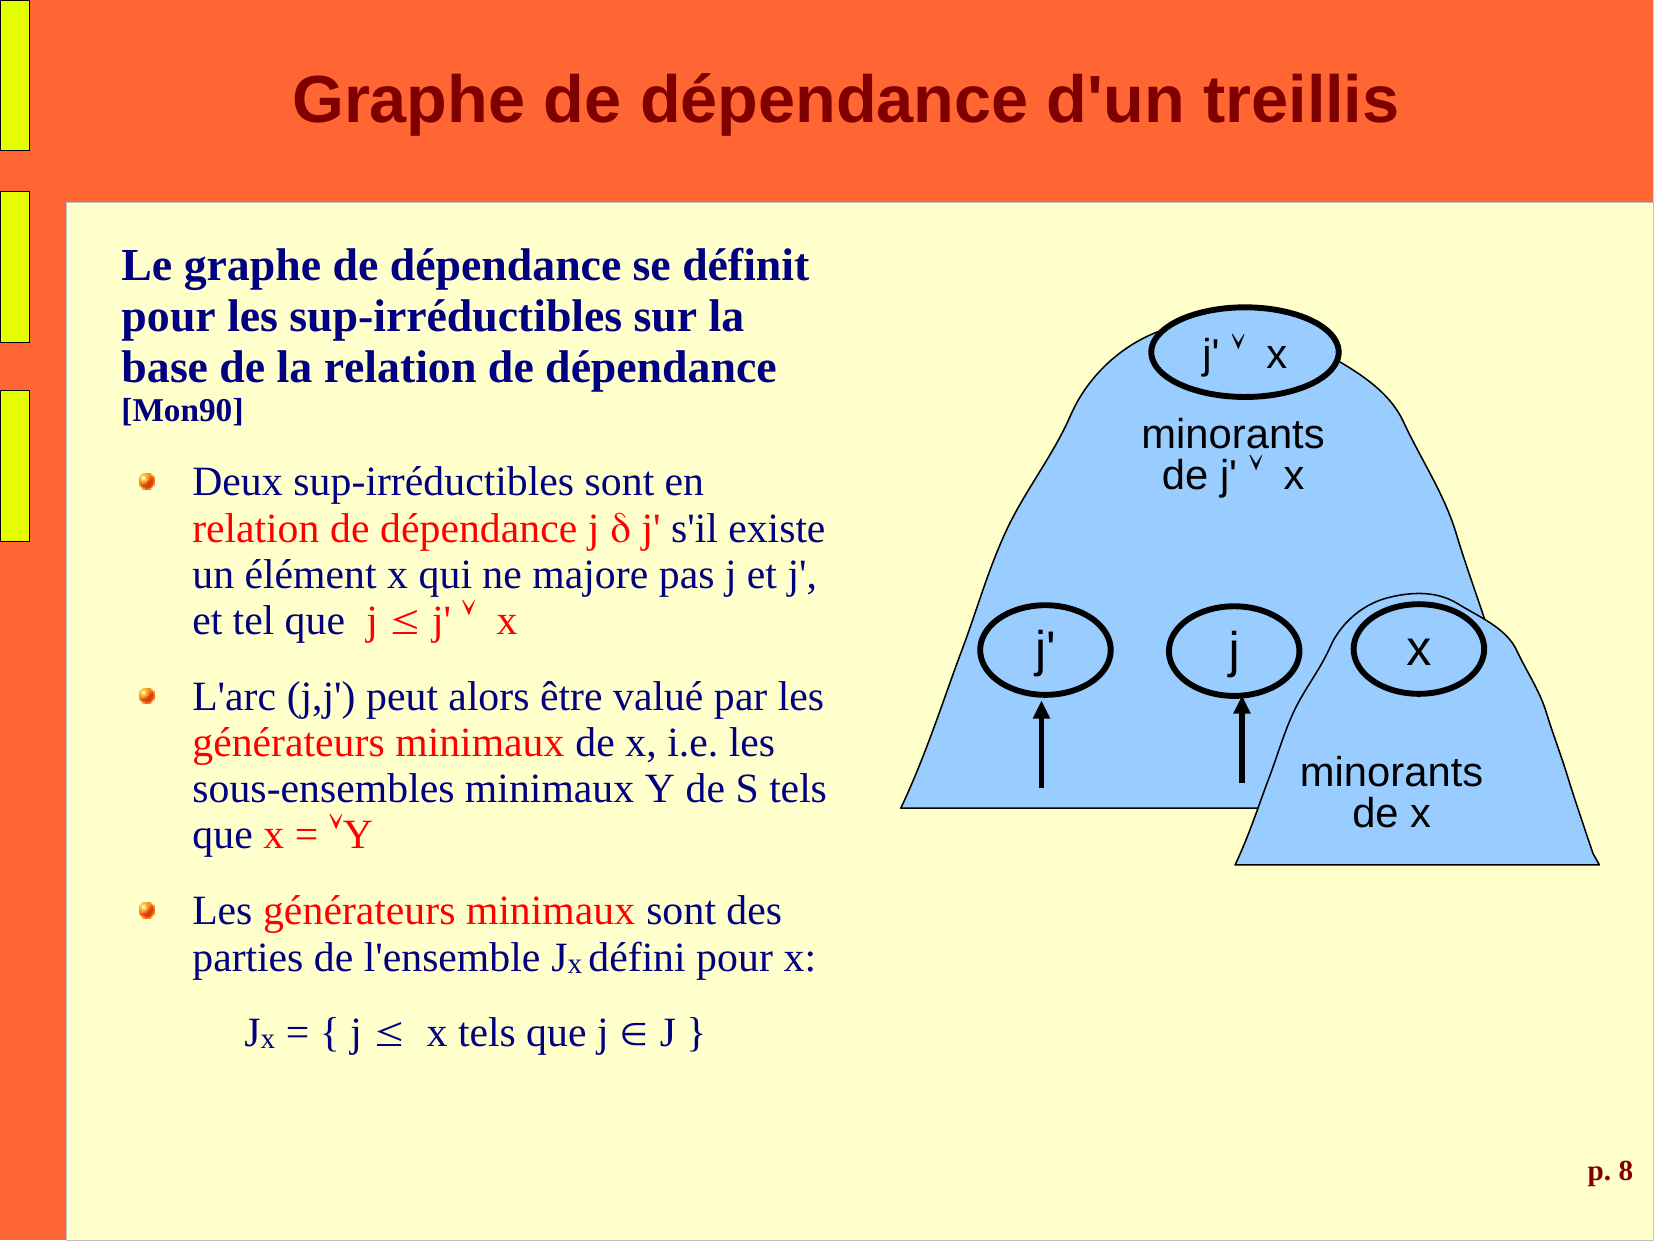

# Graphe de dépendance d'un treillis
Le graphe de dépendance se définit pour les sup-irréductibles sur la base de la relation de dépendance [Mon90]
Deux sup-irréductibles sont en relation de dépendance j  j' s'il existe un élément x qui ne majore pas j et j', et tel que j  j'  x
L'arc (j,j') peut alors être valué par les générateurs minimaux de x, i.e. les sous-ensembles minimaux Y de S tels que x = Y
Les générateurs minimaux sont des parties de l'ensemble Jx défini pour x:
Jx = { j  x tels que j  J }
j'  x
minorants
de j'  x
minorants
de x
x
j'
j